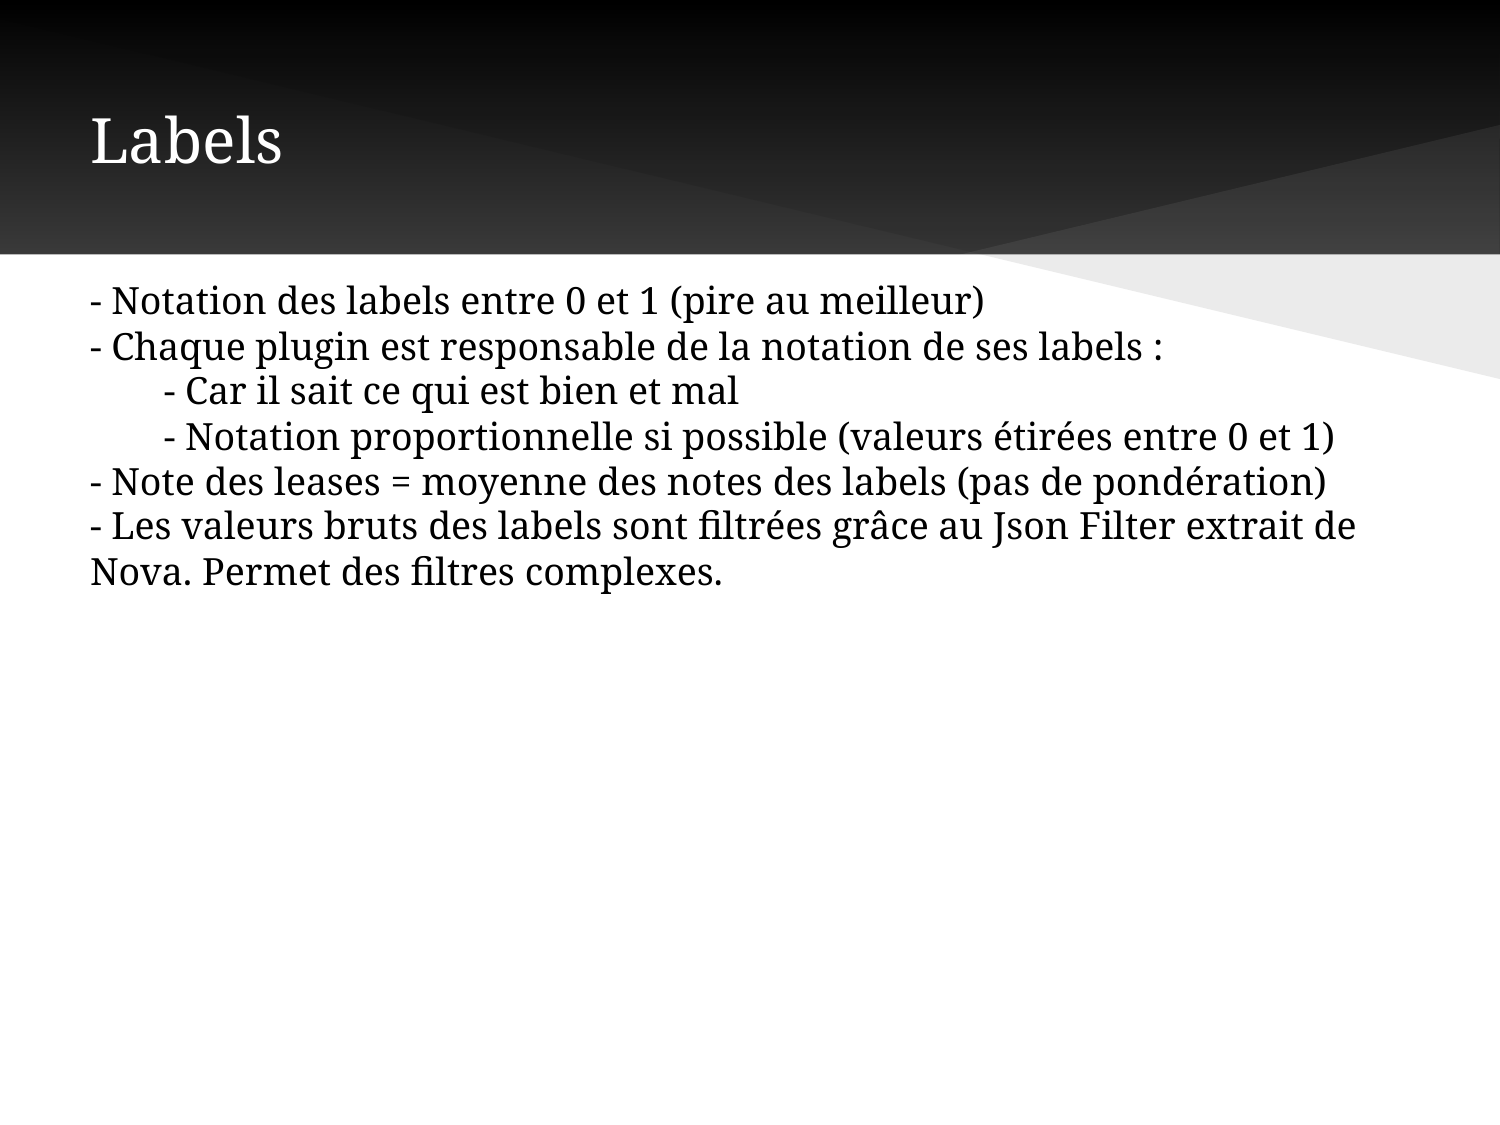

# Labels
- Notation des labels entre 0 et 1 (pire au meilleur)
- Chaque plugin est responsable de la notation de ses labels :
	- Car il sait ce qui est bien et mal
	- Notation proportionnelle si possible (valeurs étirées entre 0 et 1)
- Note des leases = moyenne des notes des labels (pas de pondération)
- Les valeurs bruts des labels sont filtrées grâce au Json Filter extrait de Nova. Permet des filtres complexes.